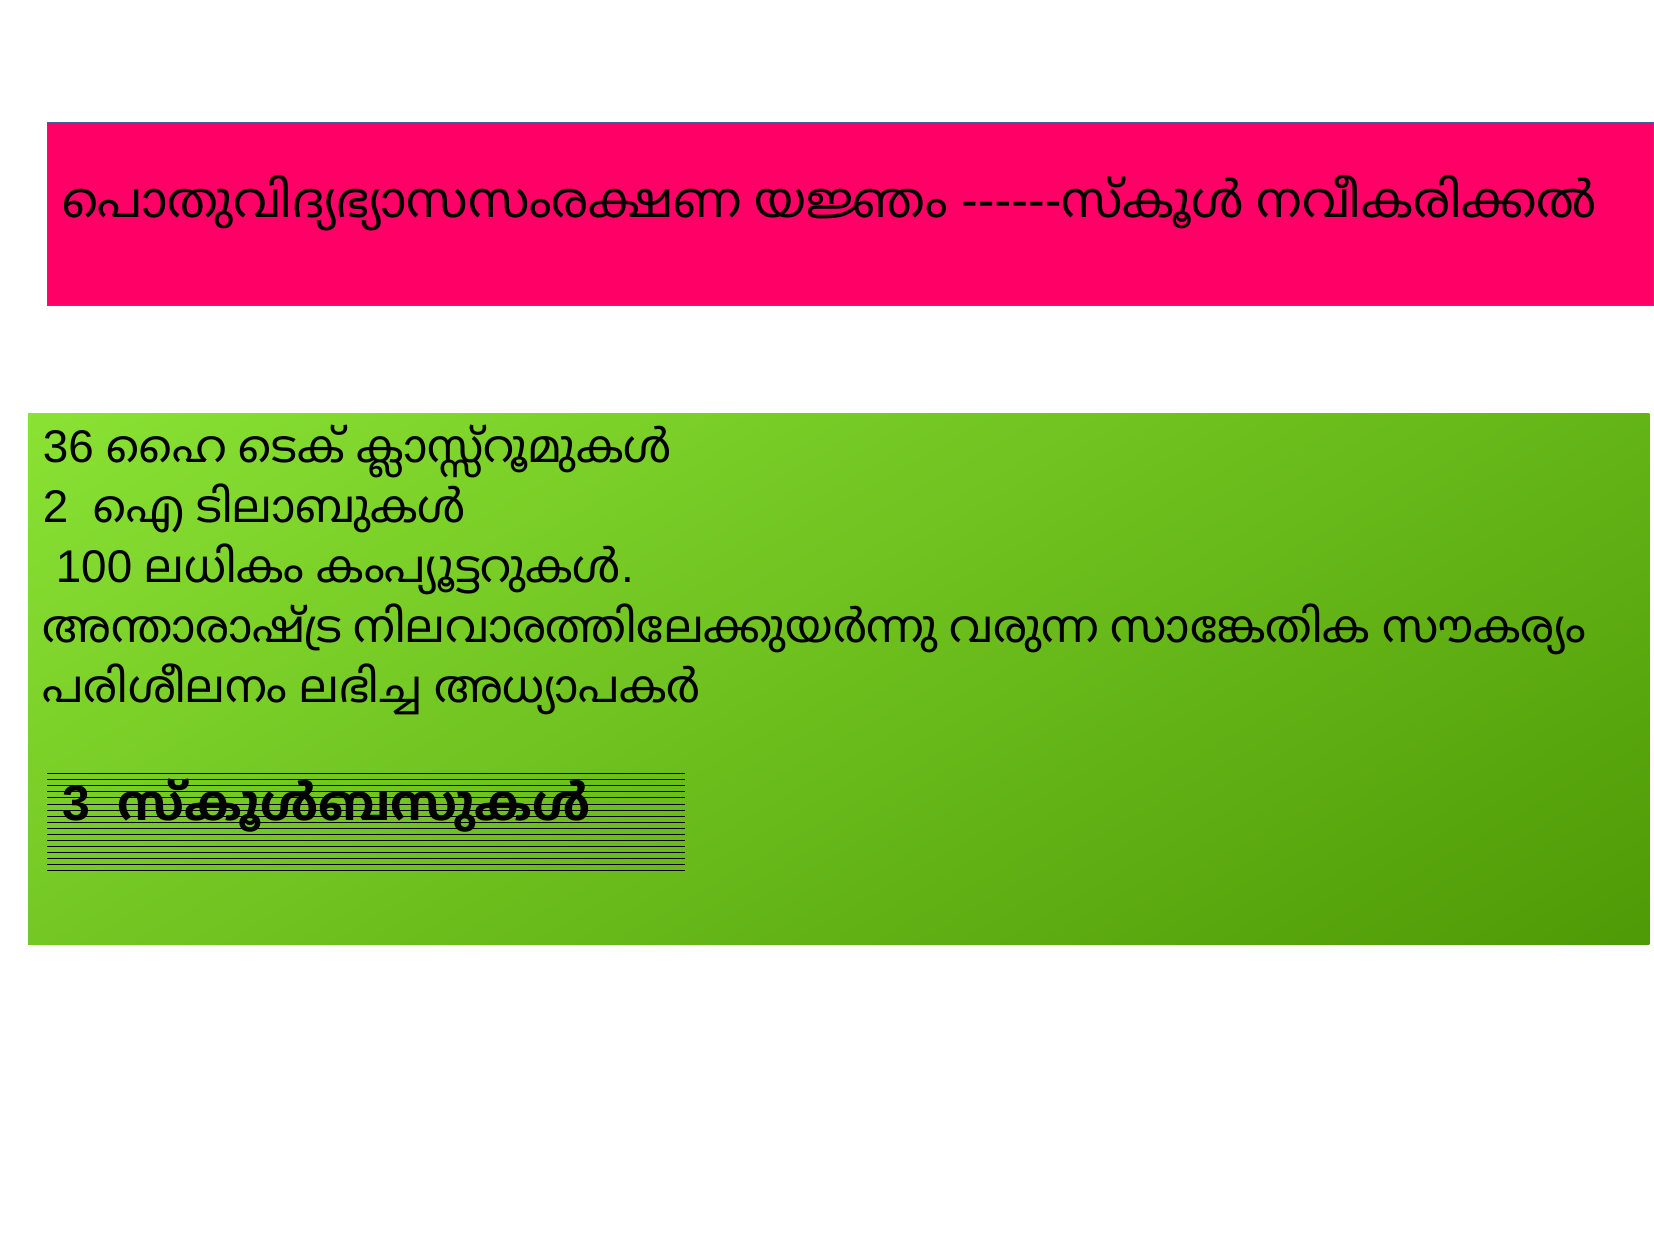

പൊതുവിദ്യഭ്യാസസംരക്ഷണ യജ്ഞം ------സ്കൂൾ നവീകരിക്കൽ
36 ഹൈ ടെക് ക്ലാസ്സ്‌റൂമുകൾ
2 ഐ ടിലാബുകൾ
 100 ലധികം കംപ്യൂട്ടറുകൾ.
അന്താരാഷ്ട്ര നിലവാരത്തിലേക്കുയർന്നു വരുന്ന സാങ്കേതിക സൗകര്യം
പരിശീലനം ലഭിച്ച അധ്യാപകർ
3 സ്കൂൾബസുകൾ